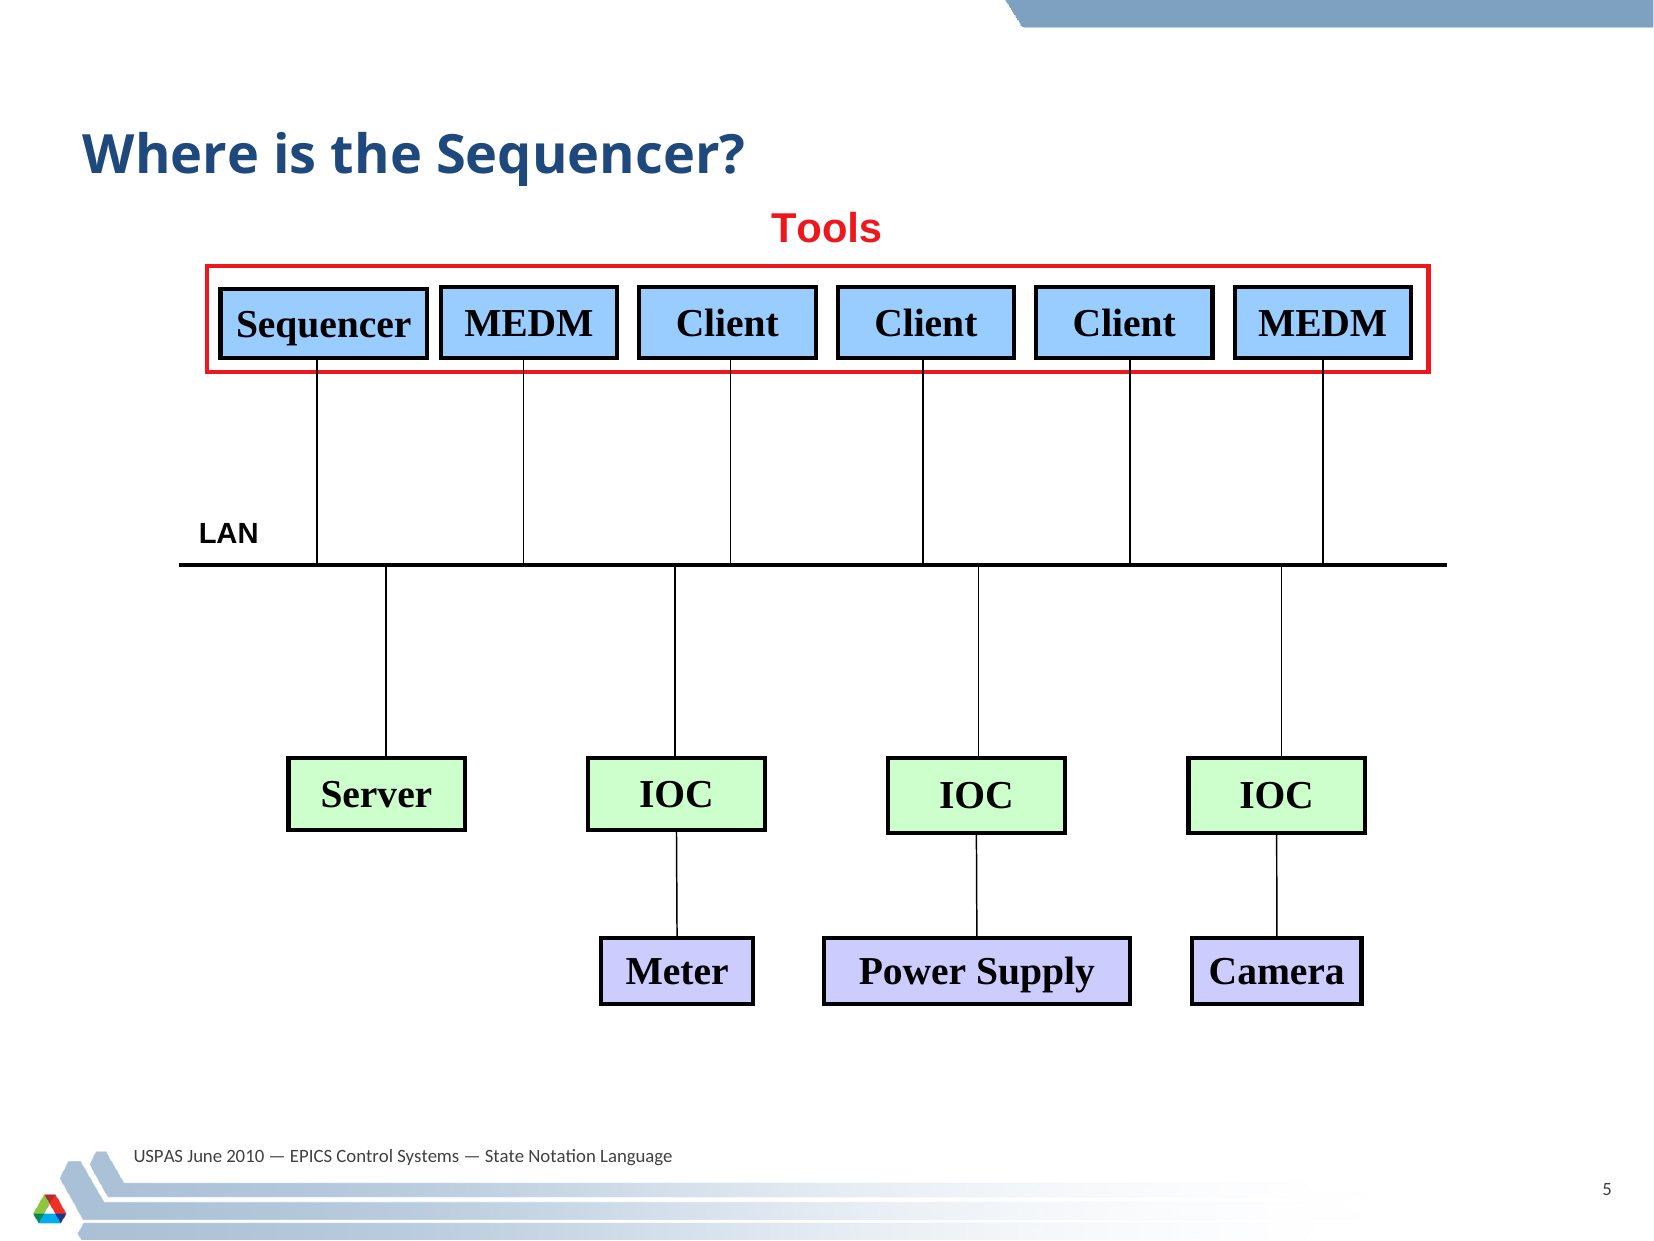

# Where is the Sequencer?
Tools
MEDM
Client
Client
Client
MEDM
Sequencer
LAN
Server
IOC
IOC
IOC
Meter
Power Supply
Camera
USPAS June 2010 — EPICS Control Systems — State Notation Language
5